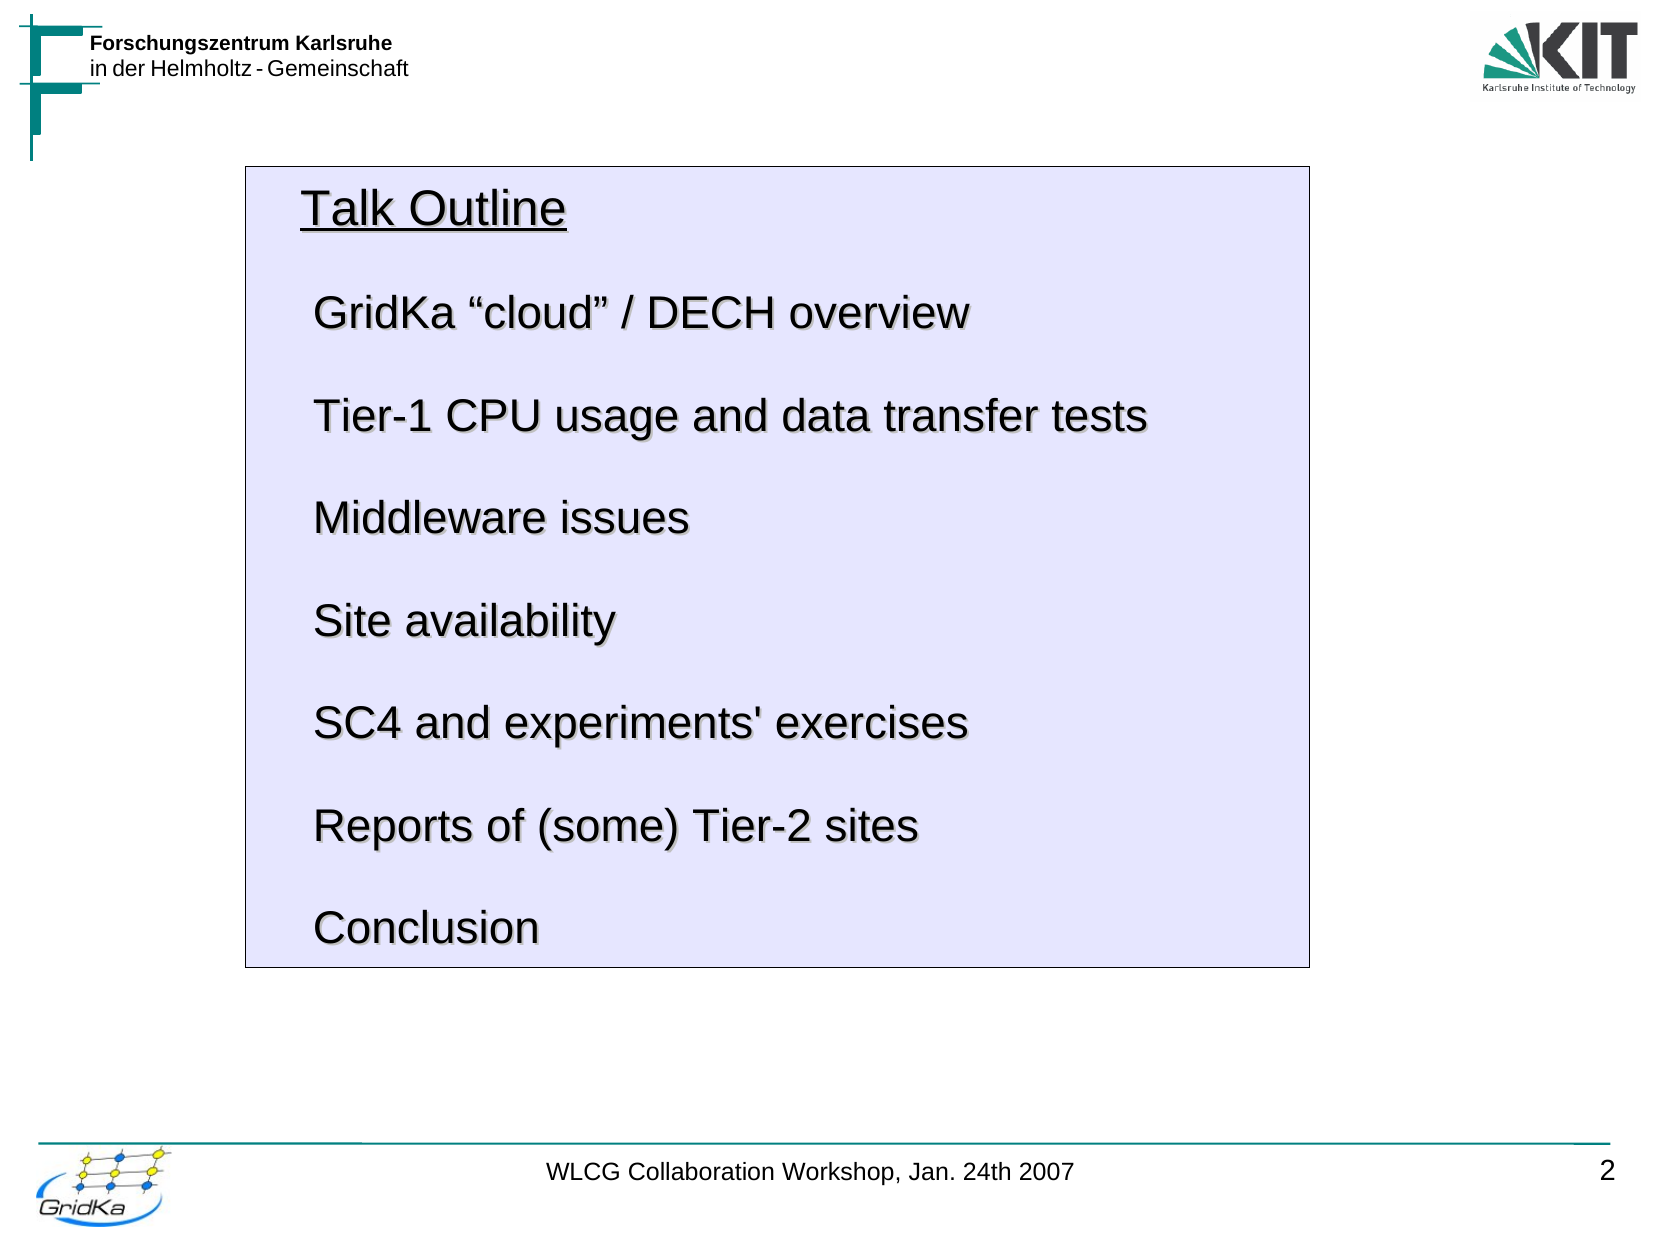

Talk Outline
 GridKa “cloud” / DECH overview
 Tier-1 CPU usage and data transfer tests
 Middleware issues
 Site availability
 SC4 and experiments' exercises
 Reports of (some) Tier-2 sites
 Conclusion